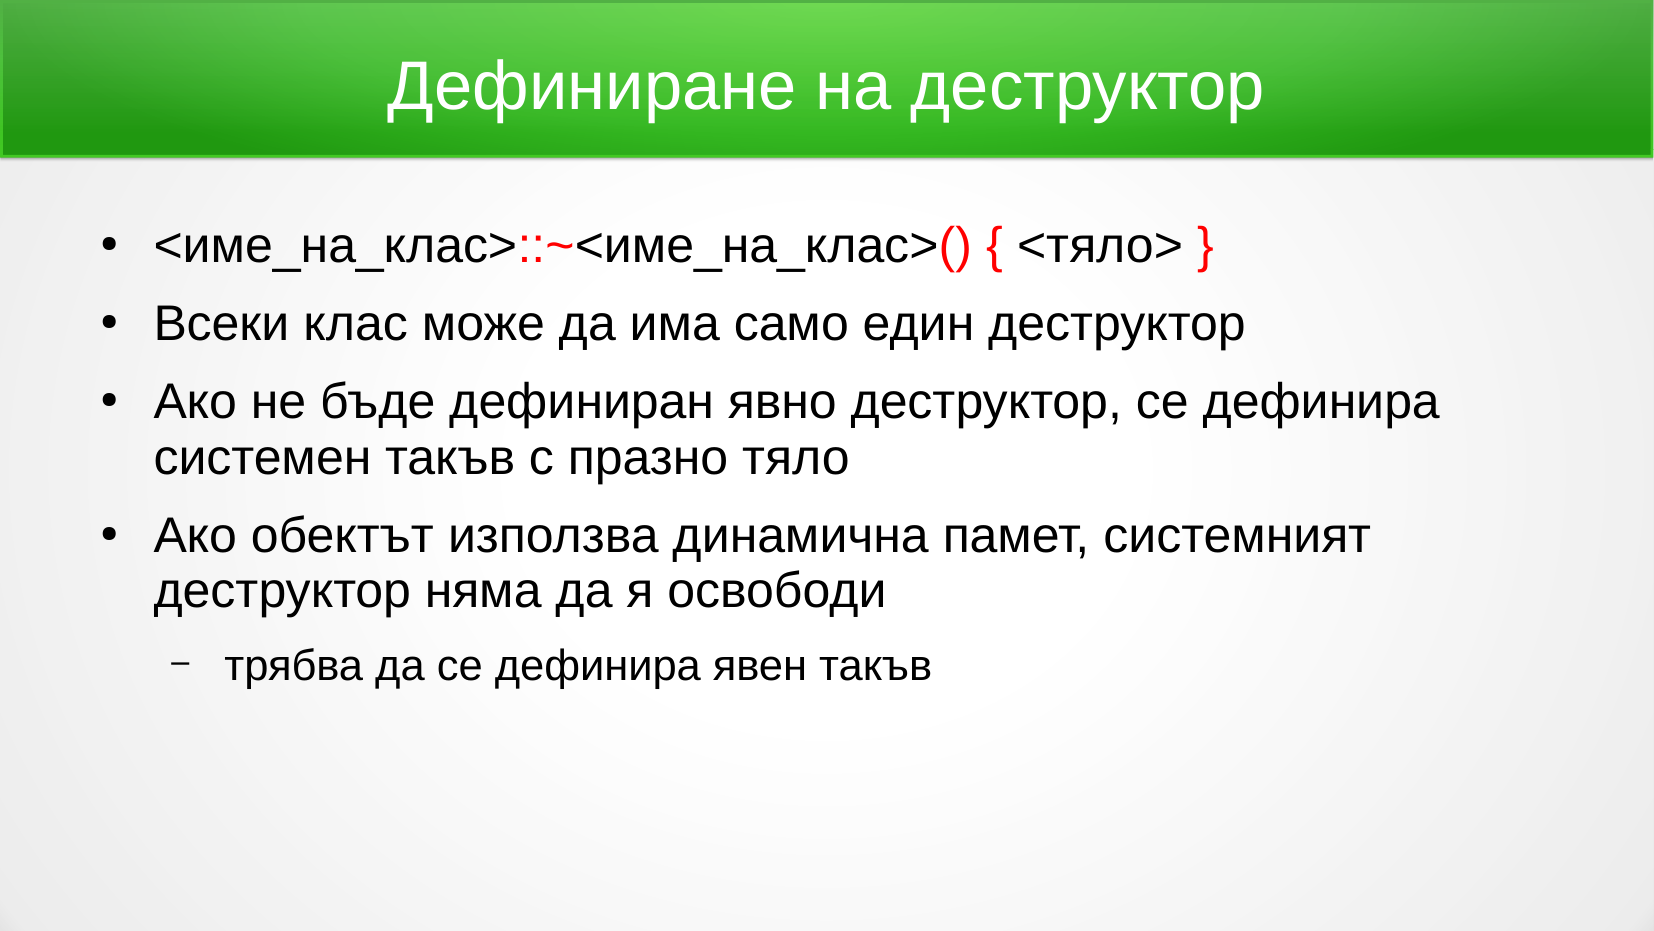

# Дефиниране на деструктор
<име_на_клас>::~<име_на_клас>() { <тяло> }
Всеки клас може да има само един деструктор
Ако не бъде дефиниран явно деструктор, се дефинира системен такъв с празно тяло
Ако обектът използва динамична памет, системният деструктор няма да я освободи
трябва да се дефинира явен такъв